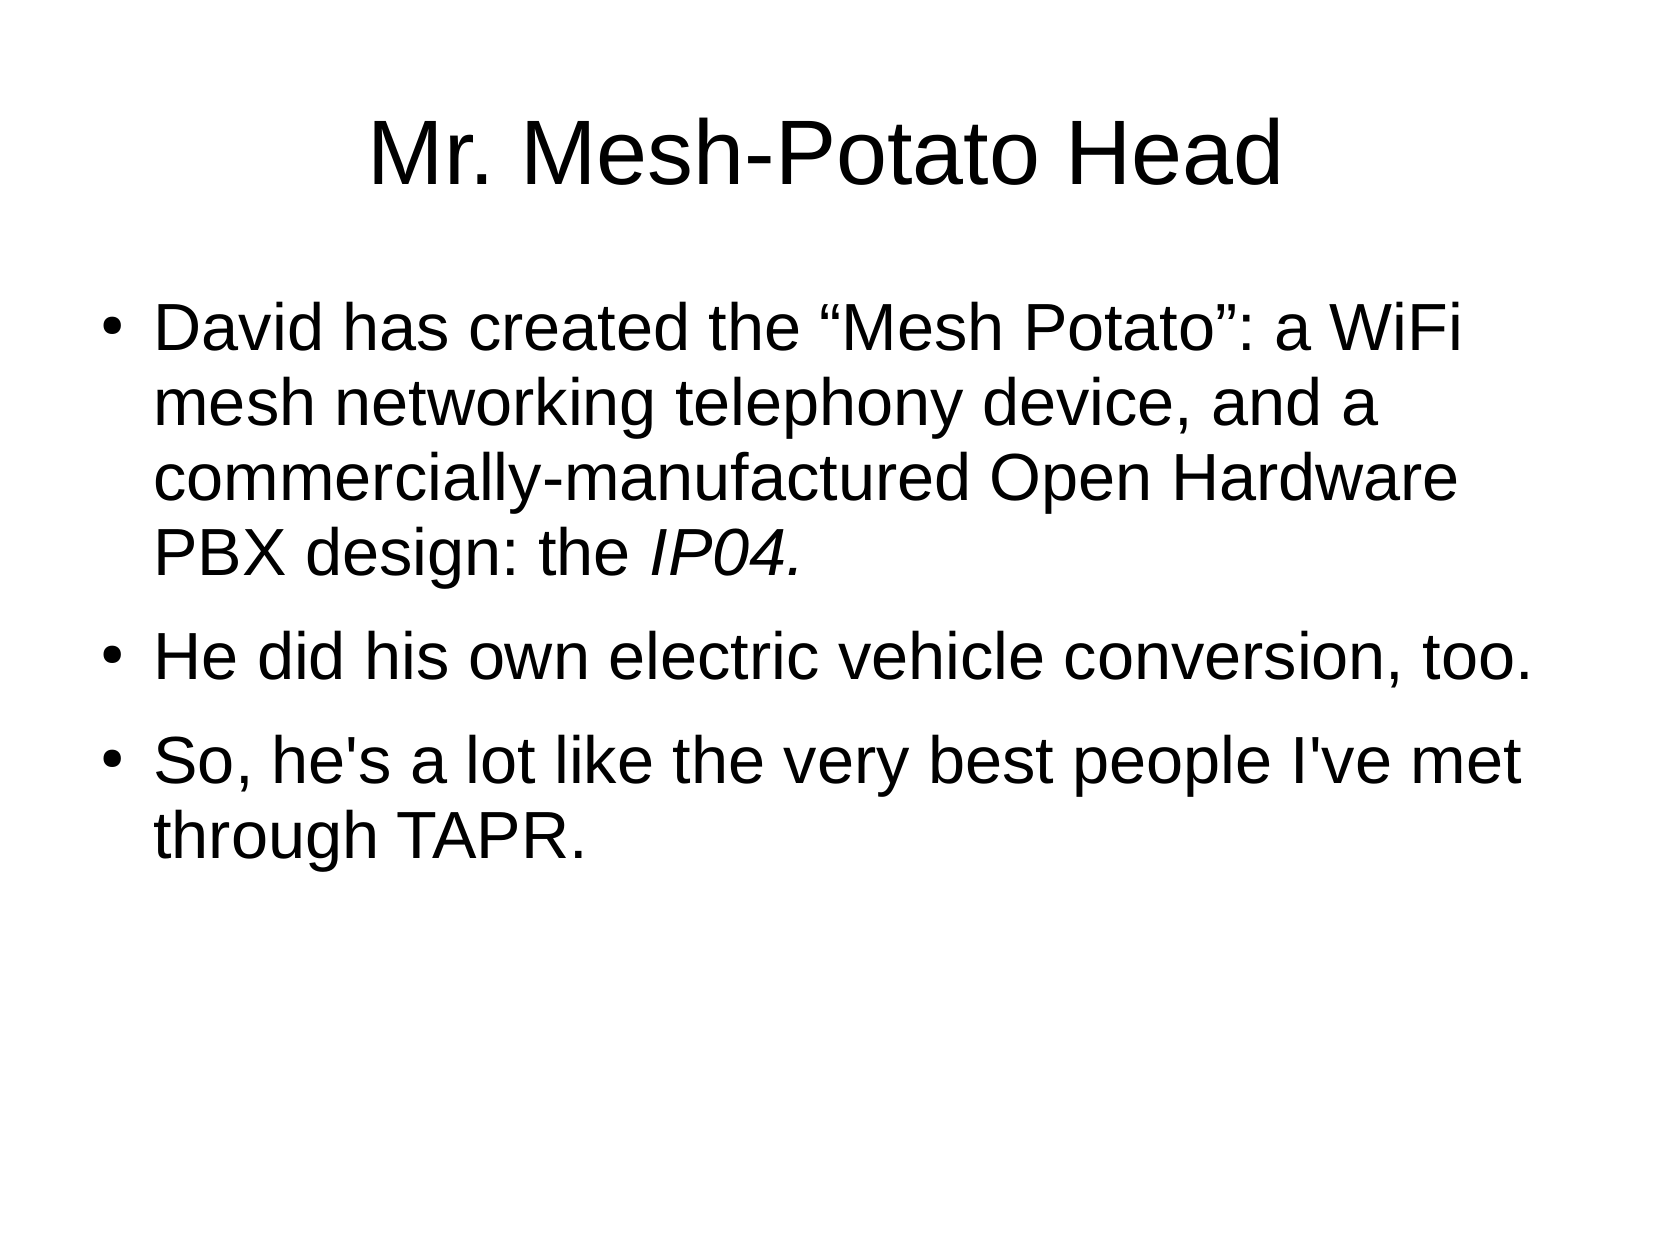

# Mr. Mesh-Potato Head
David has created the “Mesh Potato”: a WiFi mesh networking telephony device, and a commercially-manufactured Open Hardware PBX design: the IP04.
He did his own electric vehicle conversion, too.
So, he's a lot like the very best people I've met through TAPR.